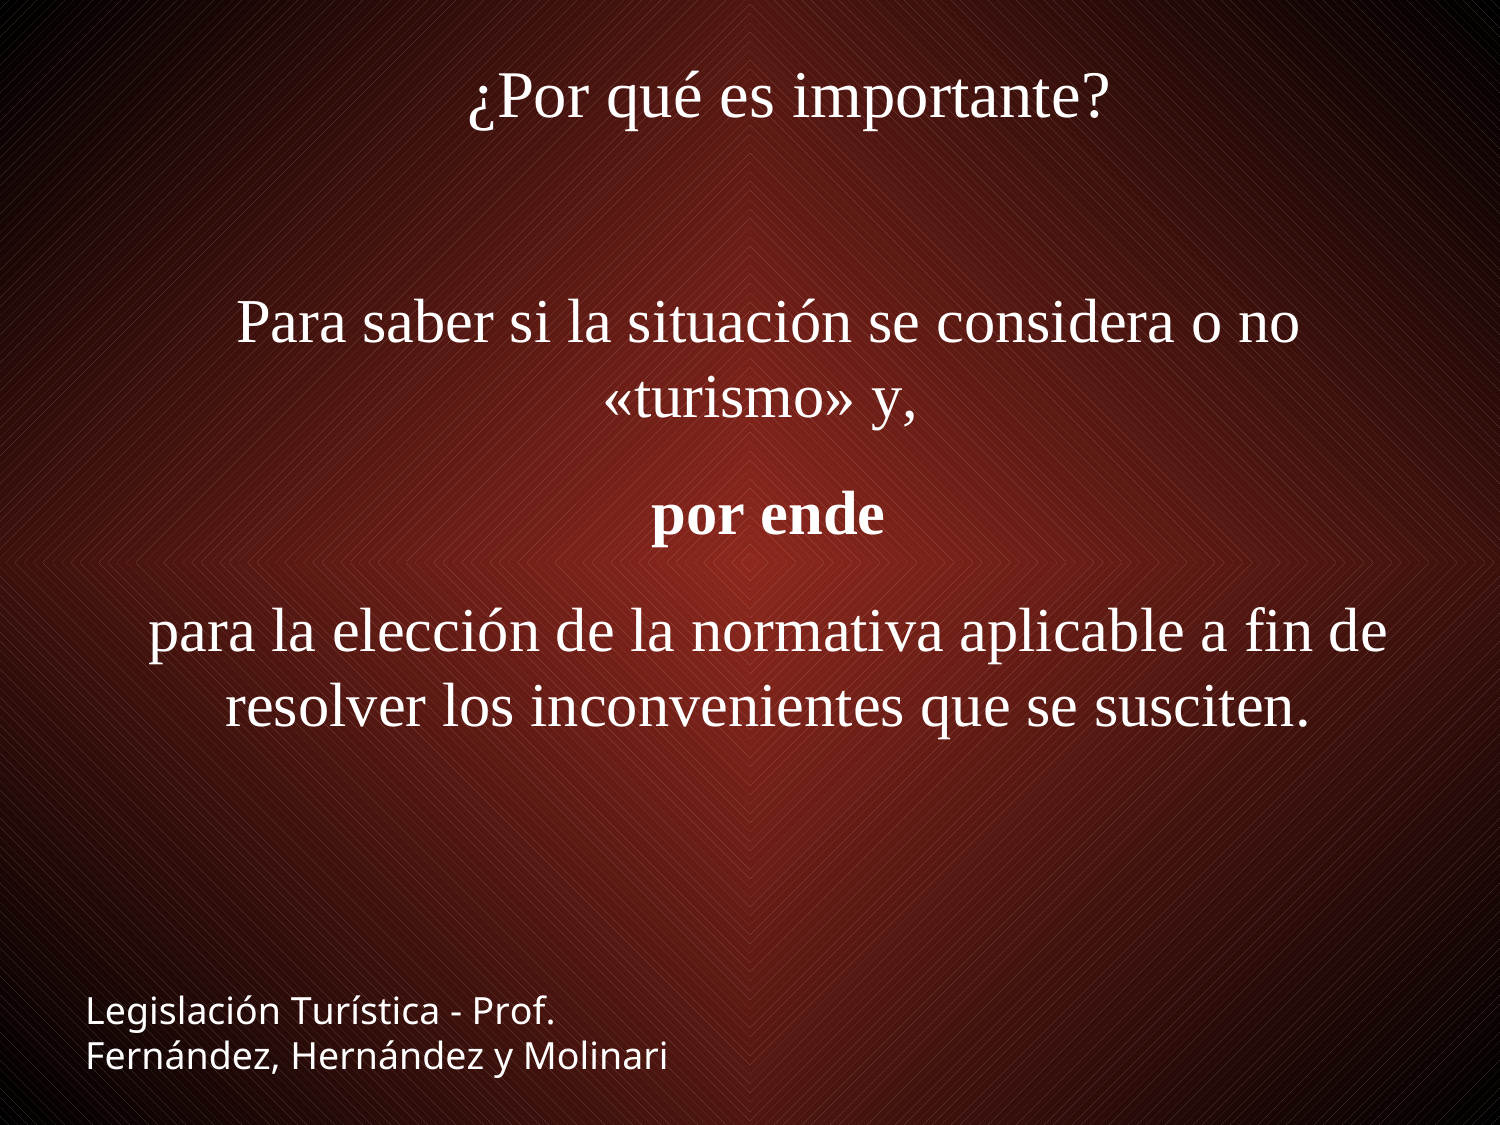

# ¿Por qué es importante?
Para saber si la situación se considera o no «turismo» y,
por ende
para la elección de la normativa aplicable a fin de resolver los inconvenientes que se susciten.
Legislación Turística - Prof. Fernández, Hernández y Molinari